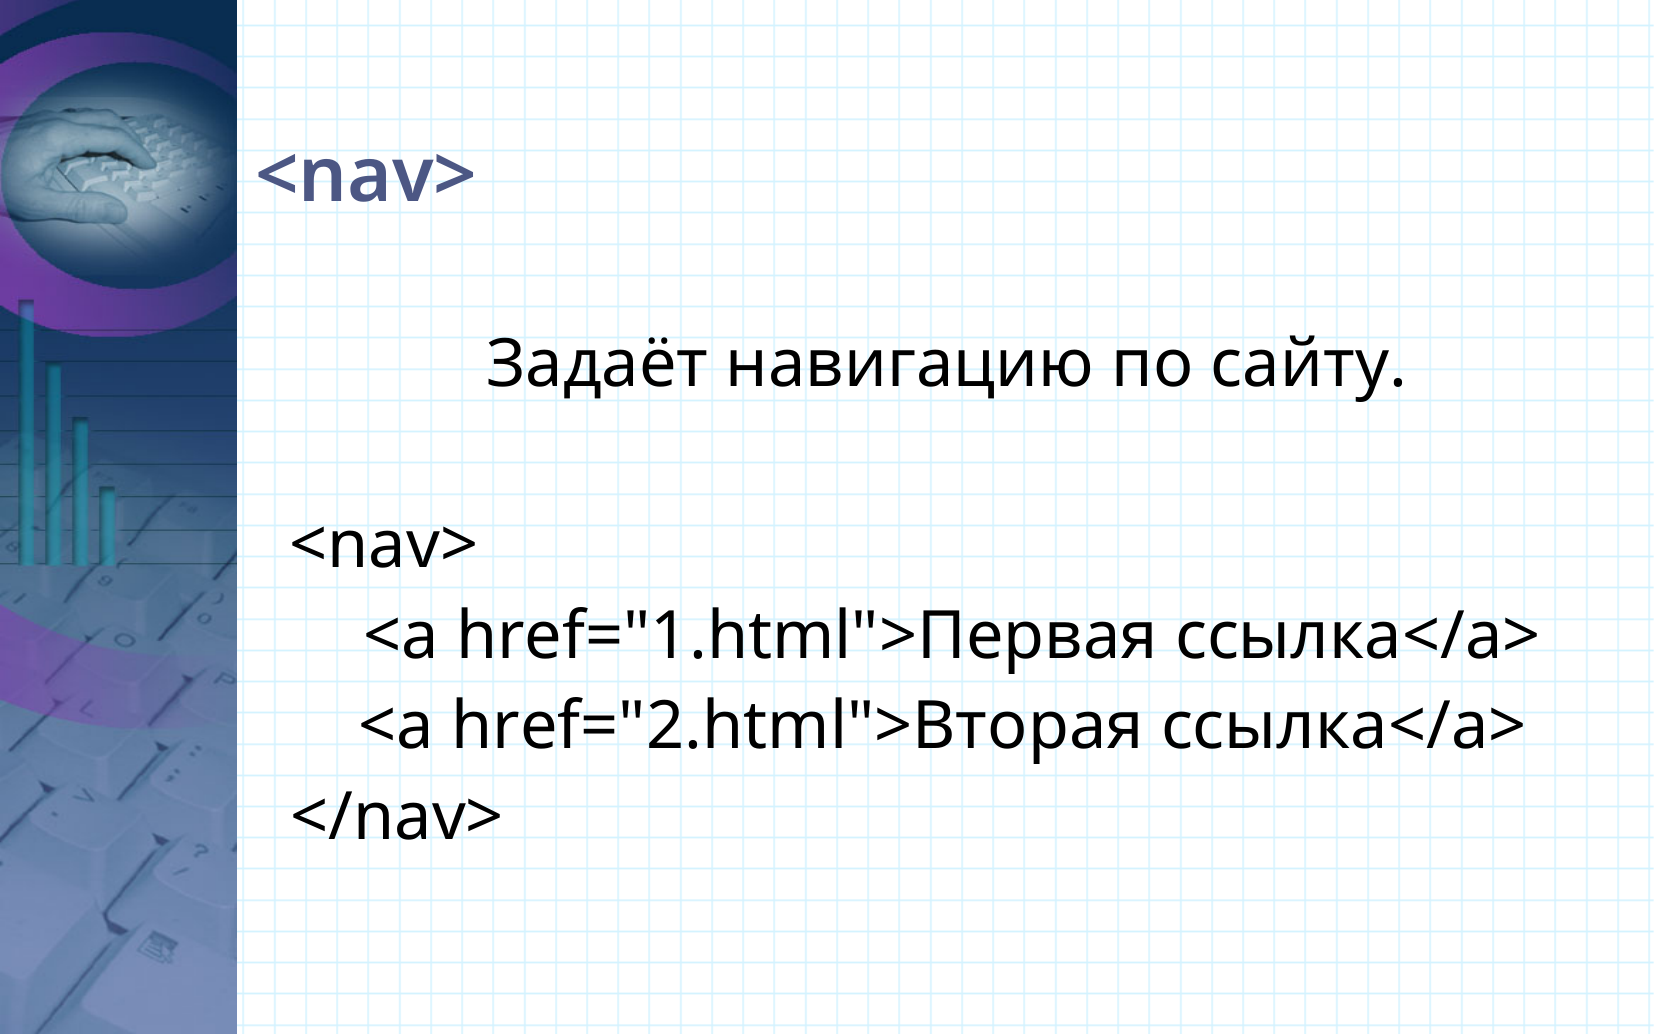

# <nav>
Задаёт навигацию по сайту.
 <nav>
	 <a href="1.html">Первая ссылка</a>
 <a href="2.html">Вторая ссылка</a>
</nav>